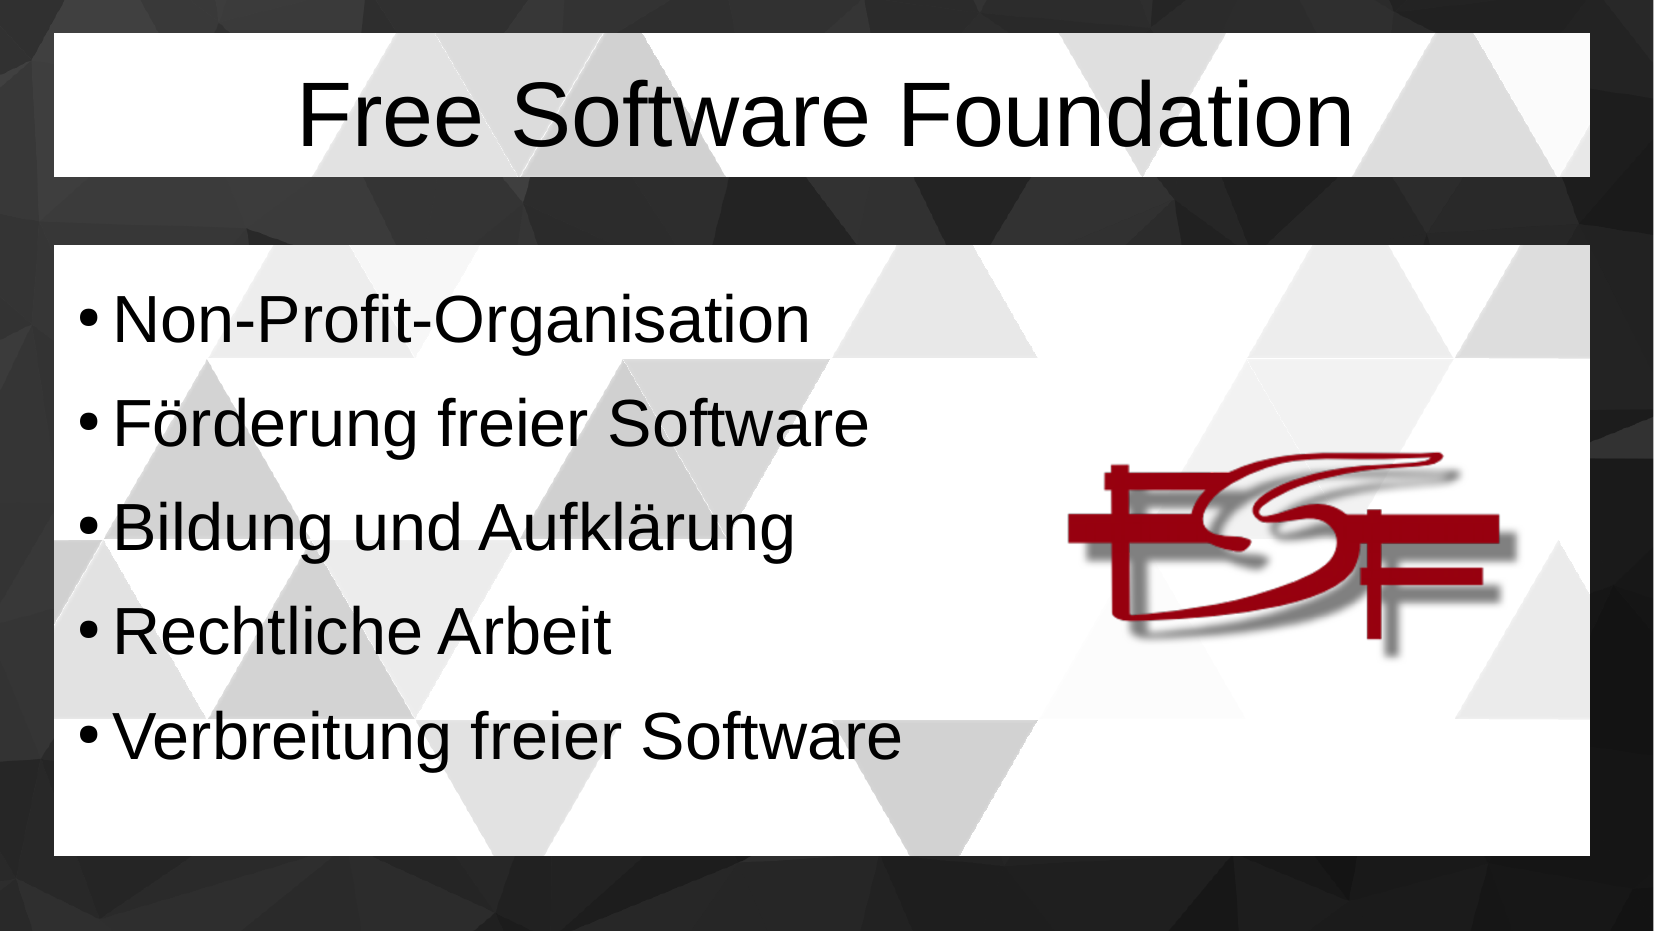

# Free Software Foundation
Non-Profit-Organisation
Förderung freier Software
Bildung und Aufklärung
Rechtliche Arbeit
Verbreitung freier Software